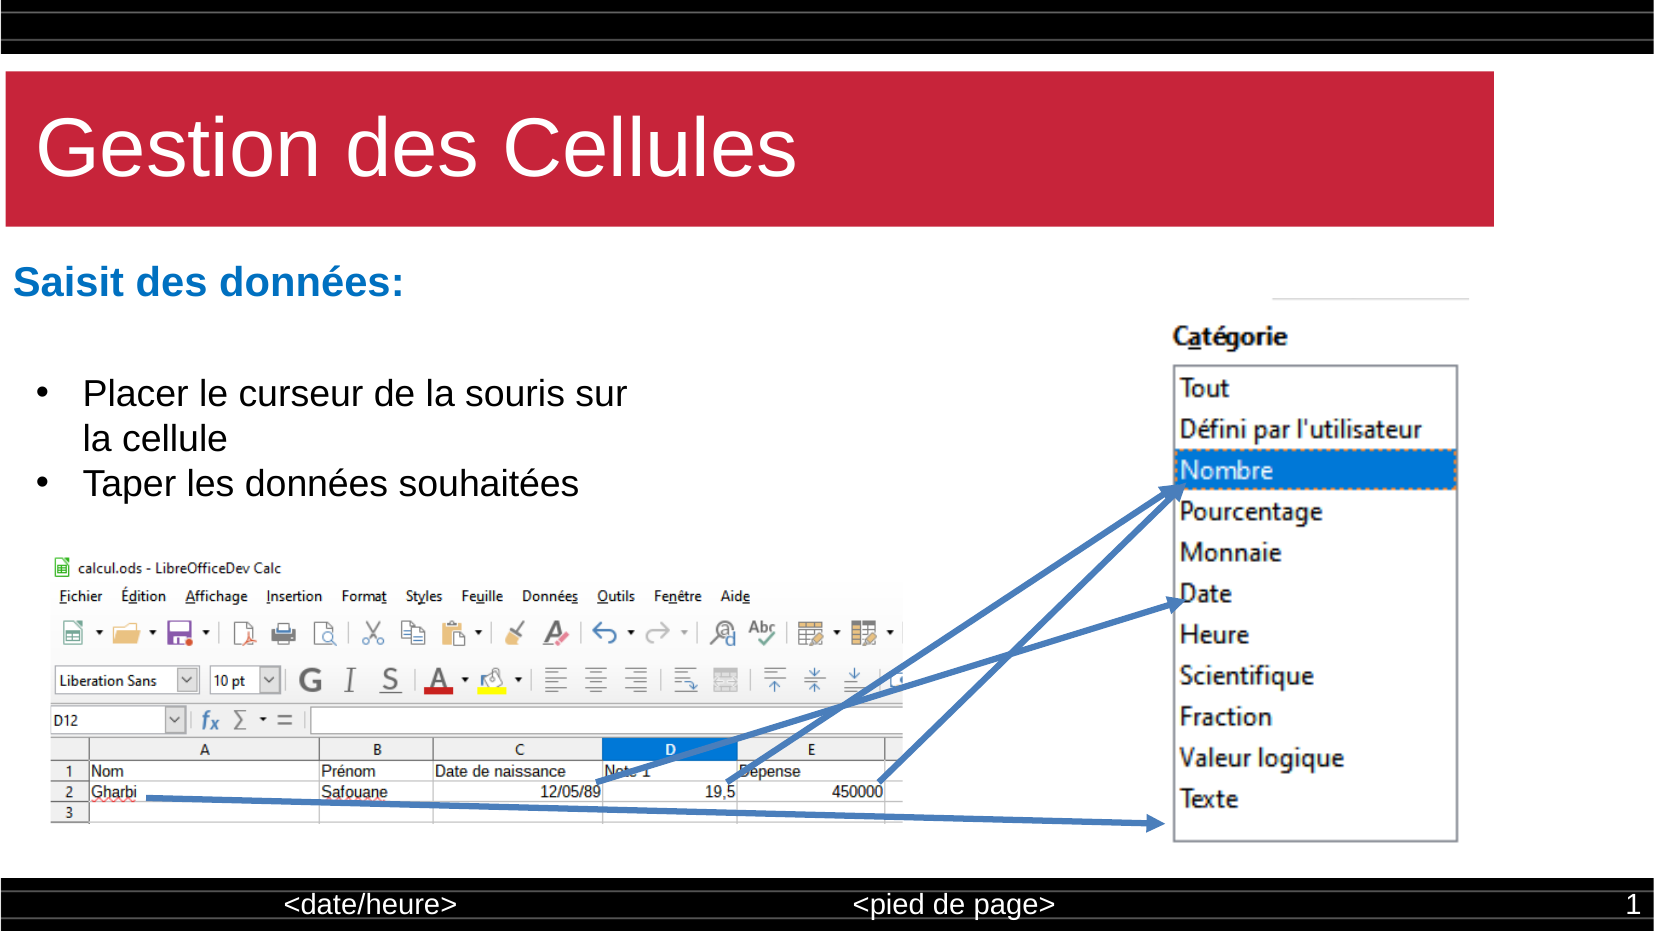

Gestion des Cellules
Saisit des données:
Placer le curseur de la souris sur la cellule
Taper les données souhaitées